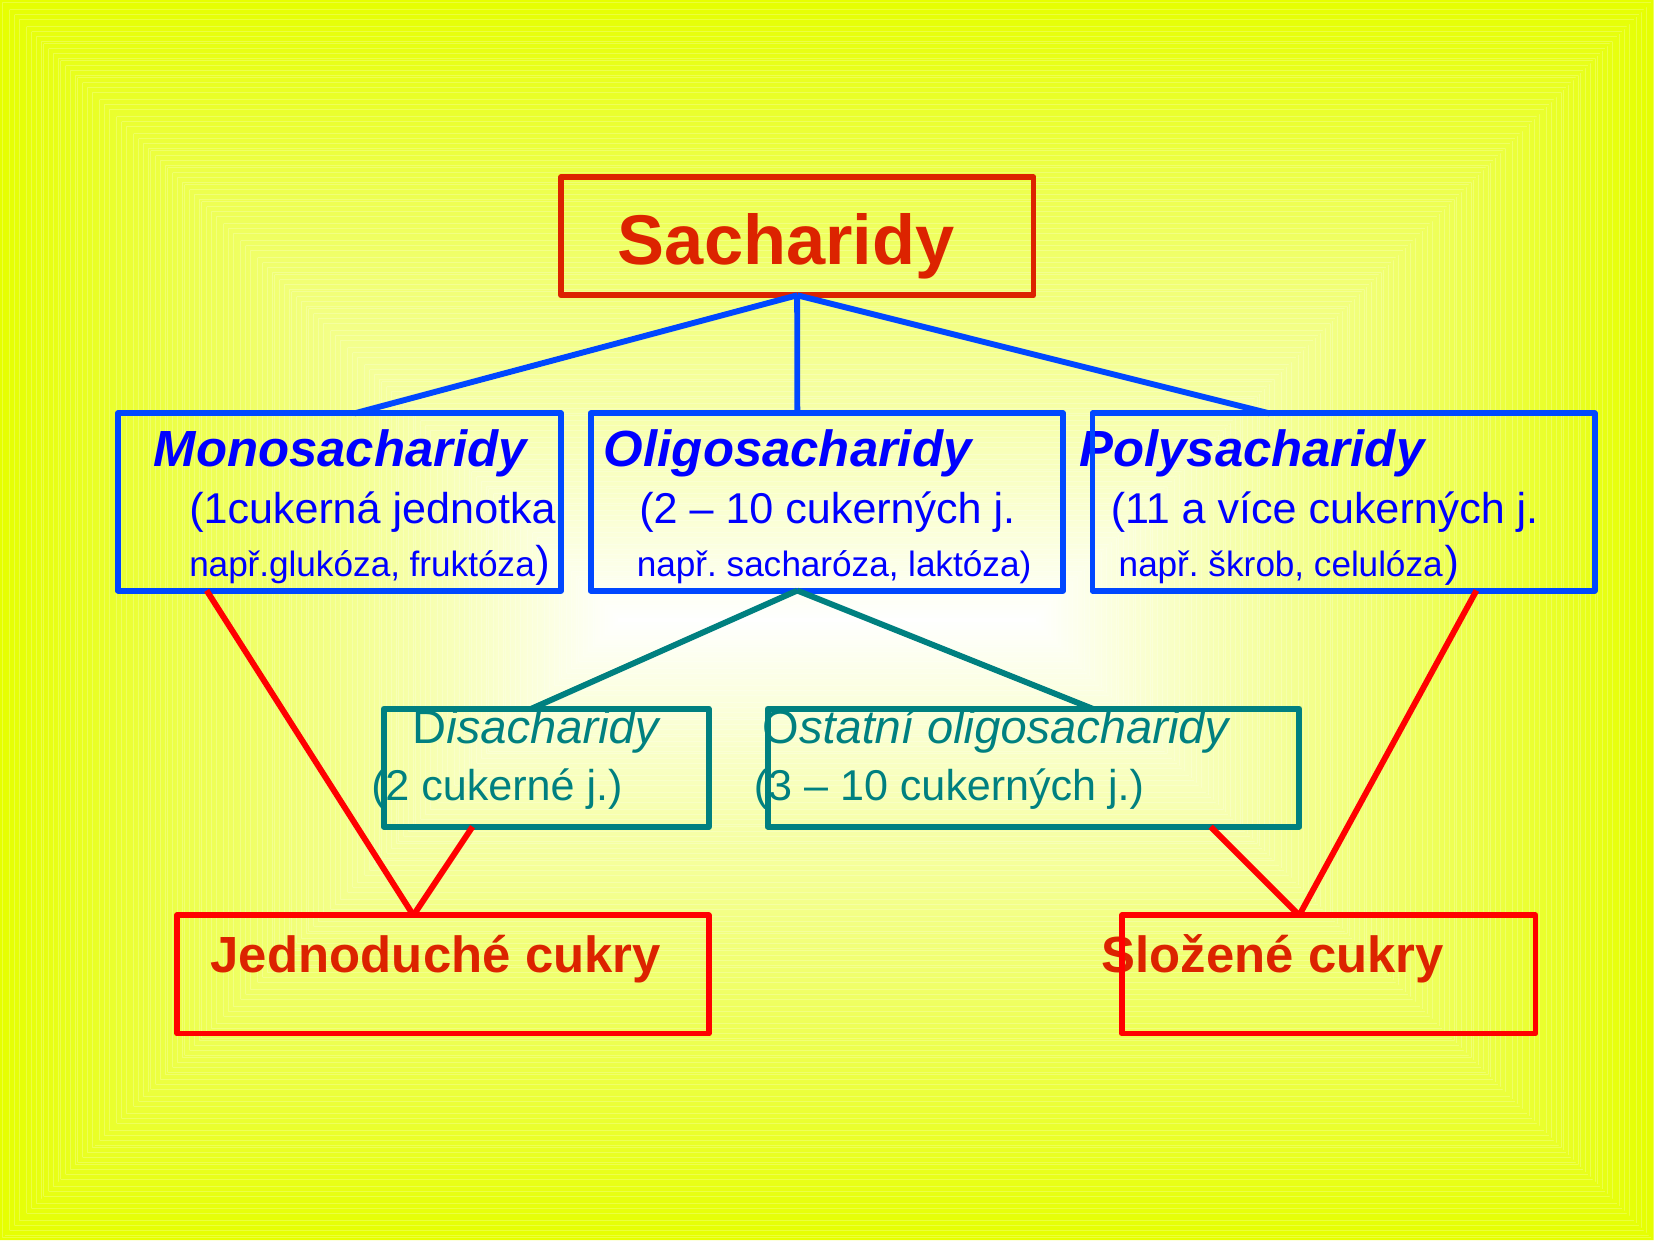

# Sacharidy
 Monosacharidy Oligosacharidy Polysacharidy (1cukerná jednotka, (2 – 10 cukerných j. (11 a více cukerných j. např.glukóza, fruktóza) např. sacharóza, laktóza) např. škrob, celulóza)
 Disacharidy Ostatní oligosacharidy (2 cukerné j.) (3 – 10 cukerných j.)
 Jednoduché cukry Složené cukry